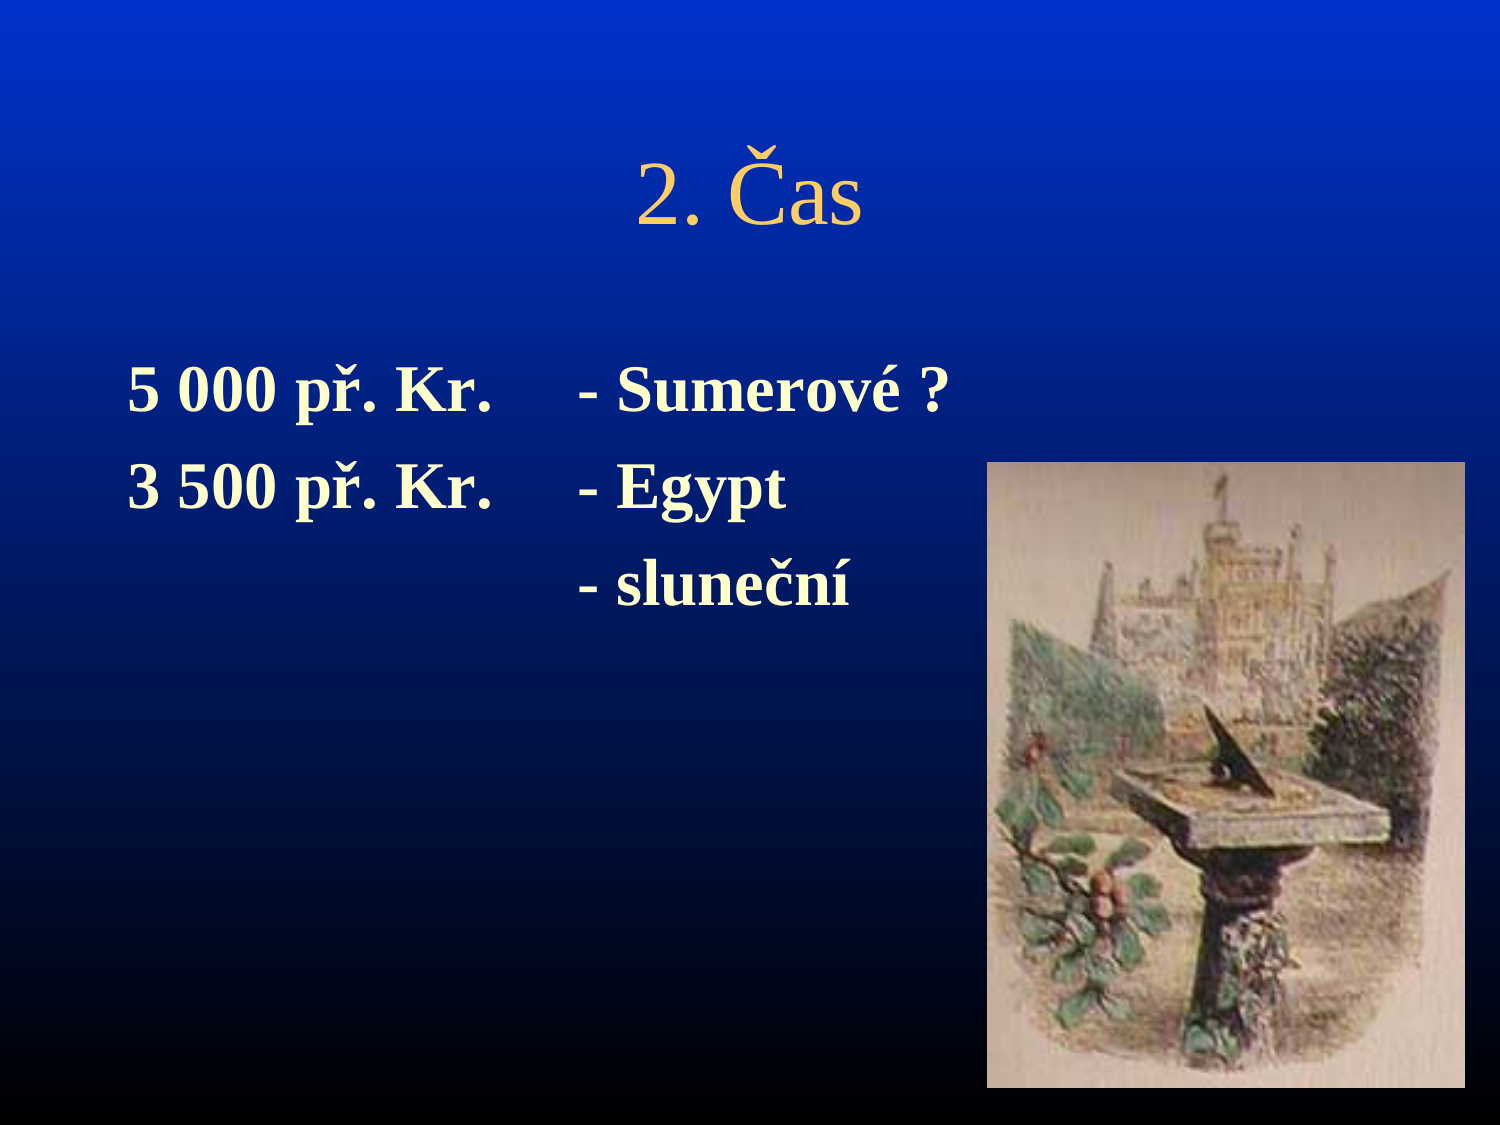

# 2. Čas
5 000 př. Kr. 	- Sumerové ?
3 500 př. Kr. 	- Egypt
				- sluneční
14